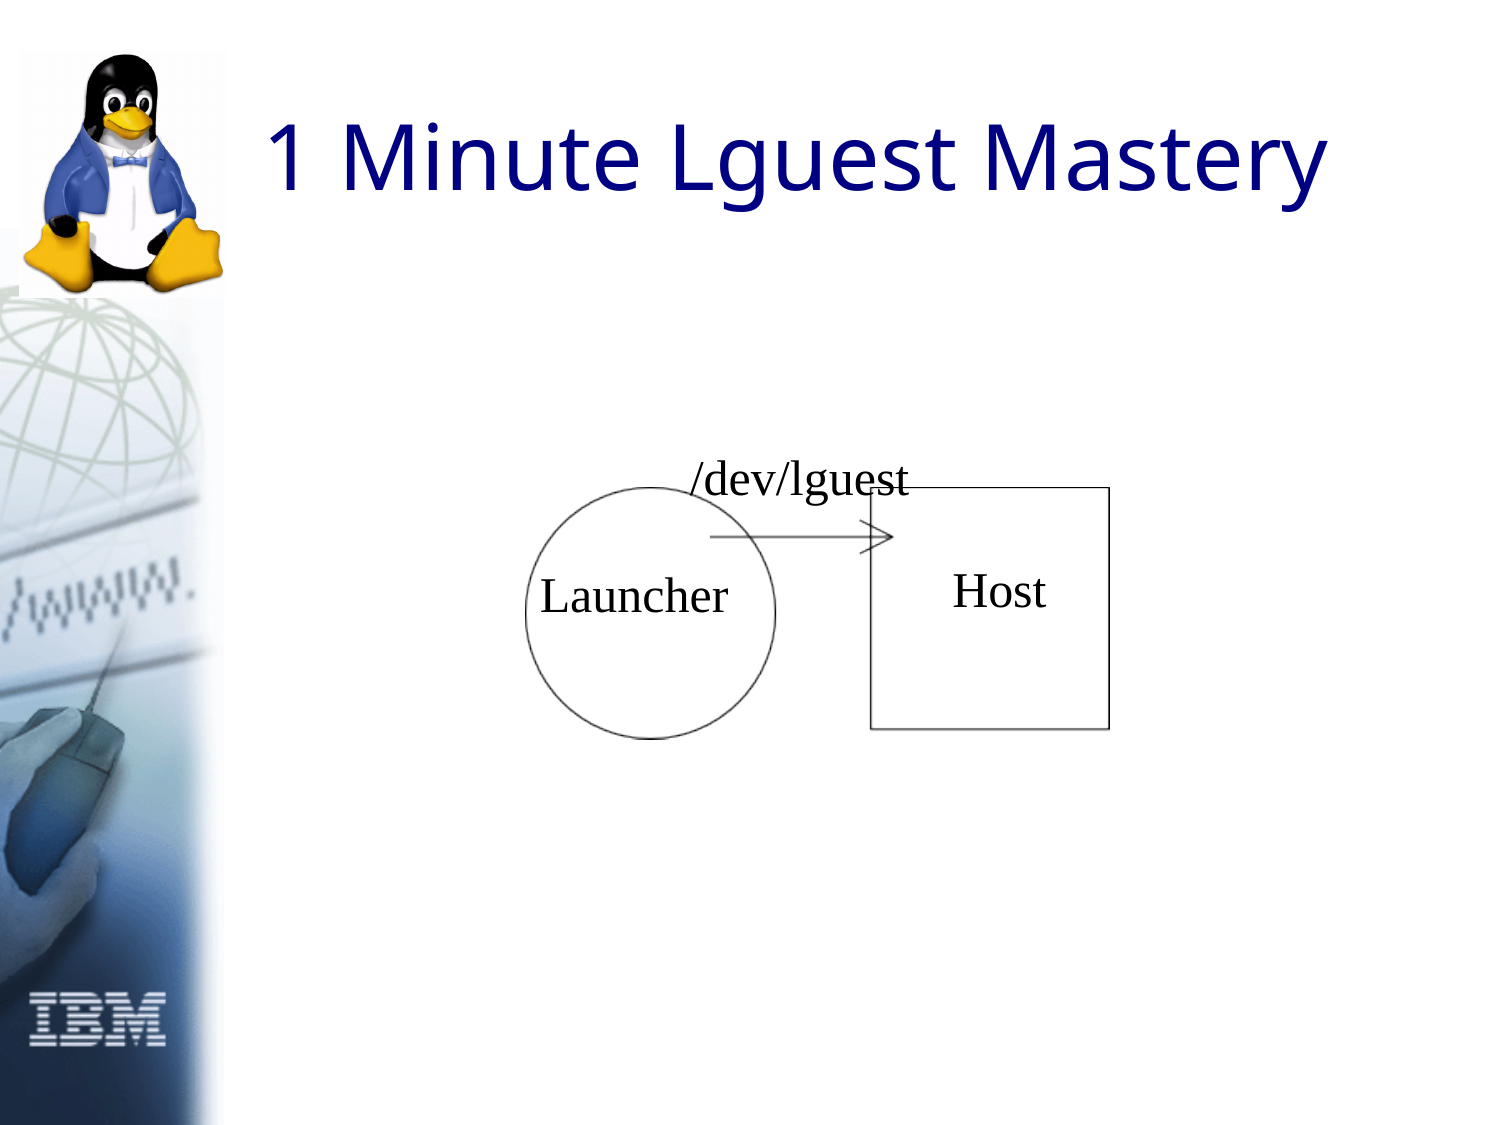

# 1 Minute Lguest Mastery
/dev/lguest
Host
Launcher